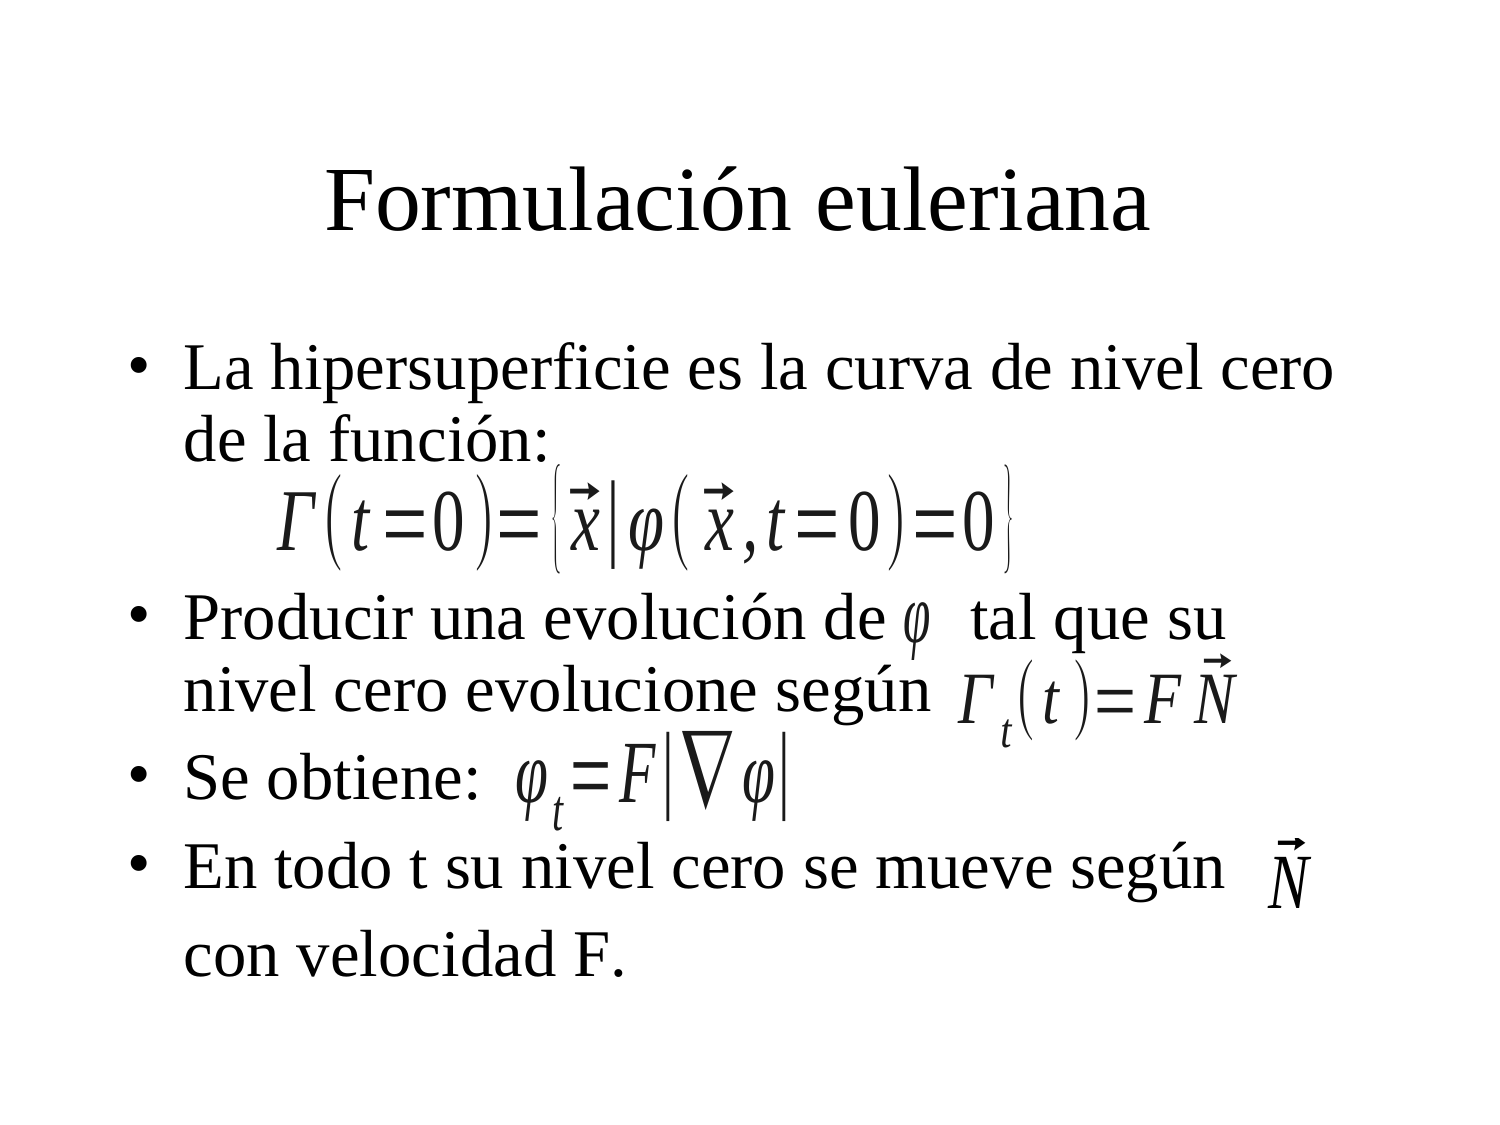

Formulación euleriana
La hipersuperficie es la curva de nivel cero de la función:
Producir una evolución de tal que su nivel cero evolucione según
Se obtiene:
En todo t su nivel cero se mueve según
con velocidad F.